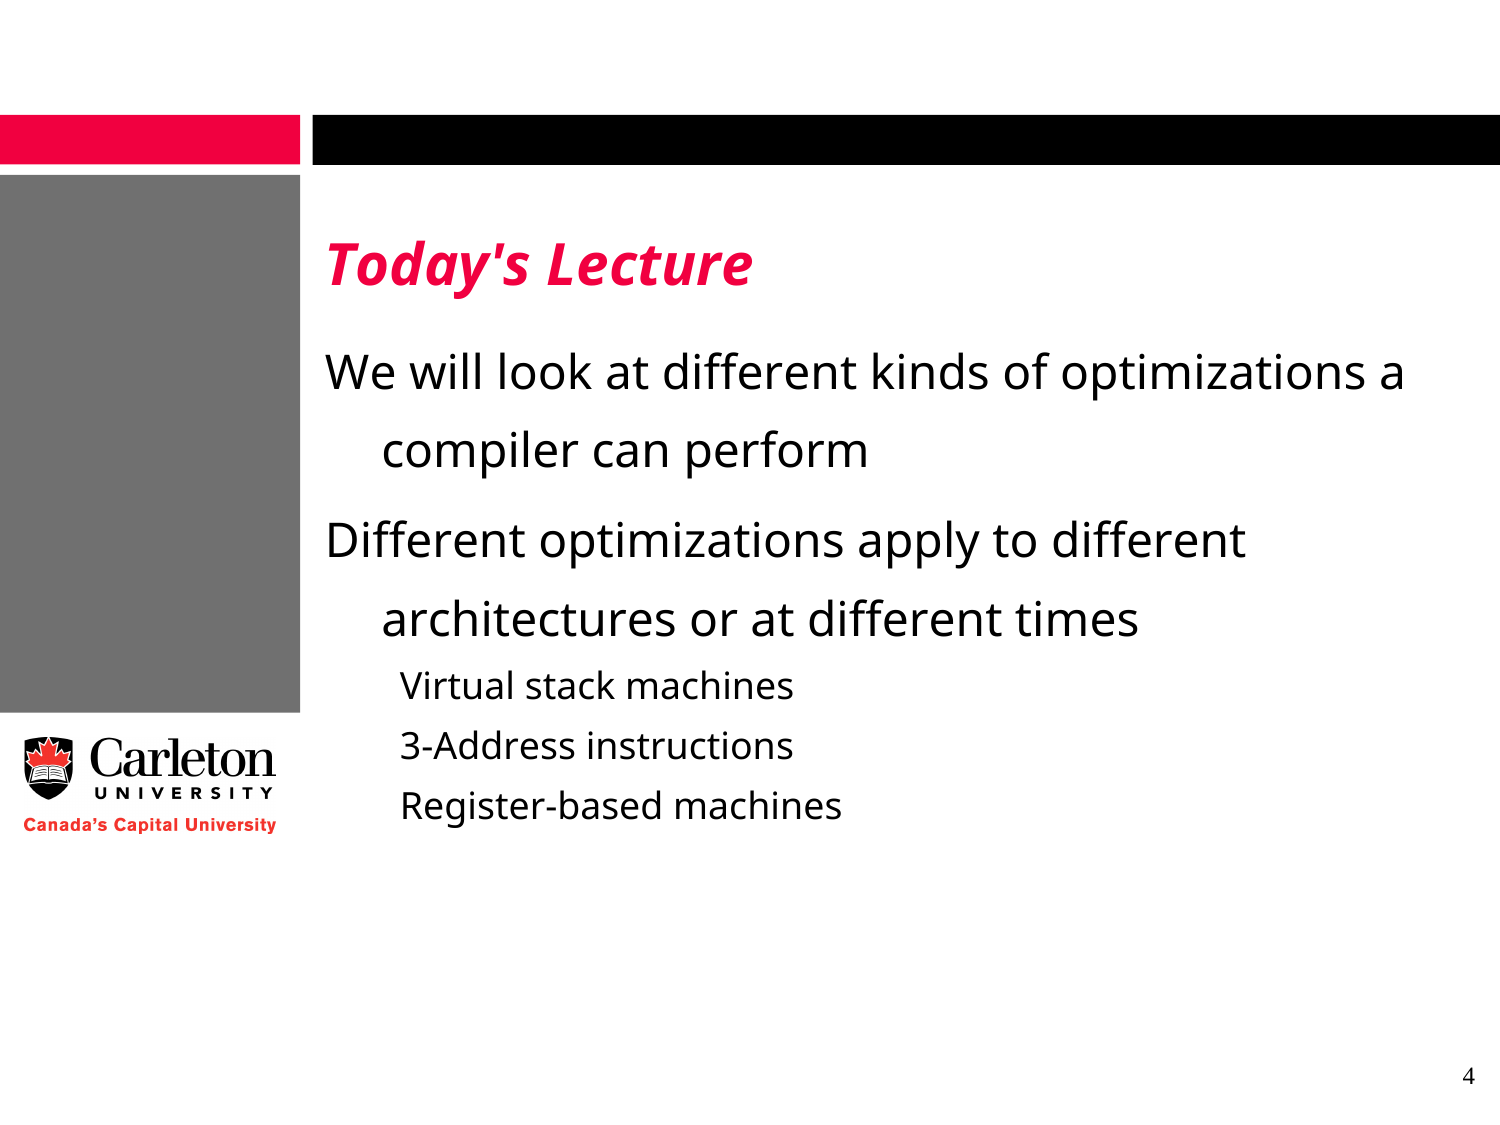

# Today's Lecture
We will look at different kinds of optimizations a compiler can perform
Different optimizations apply to different architectures or at different times
Virtual stack machines
3-Address instructions
Register-based machines
4